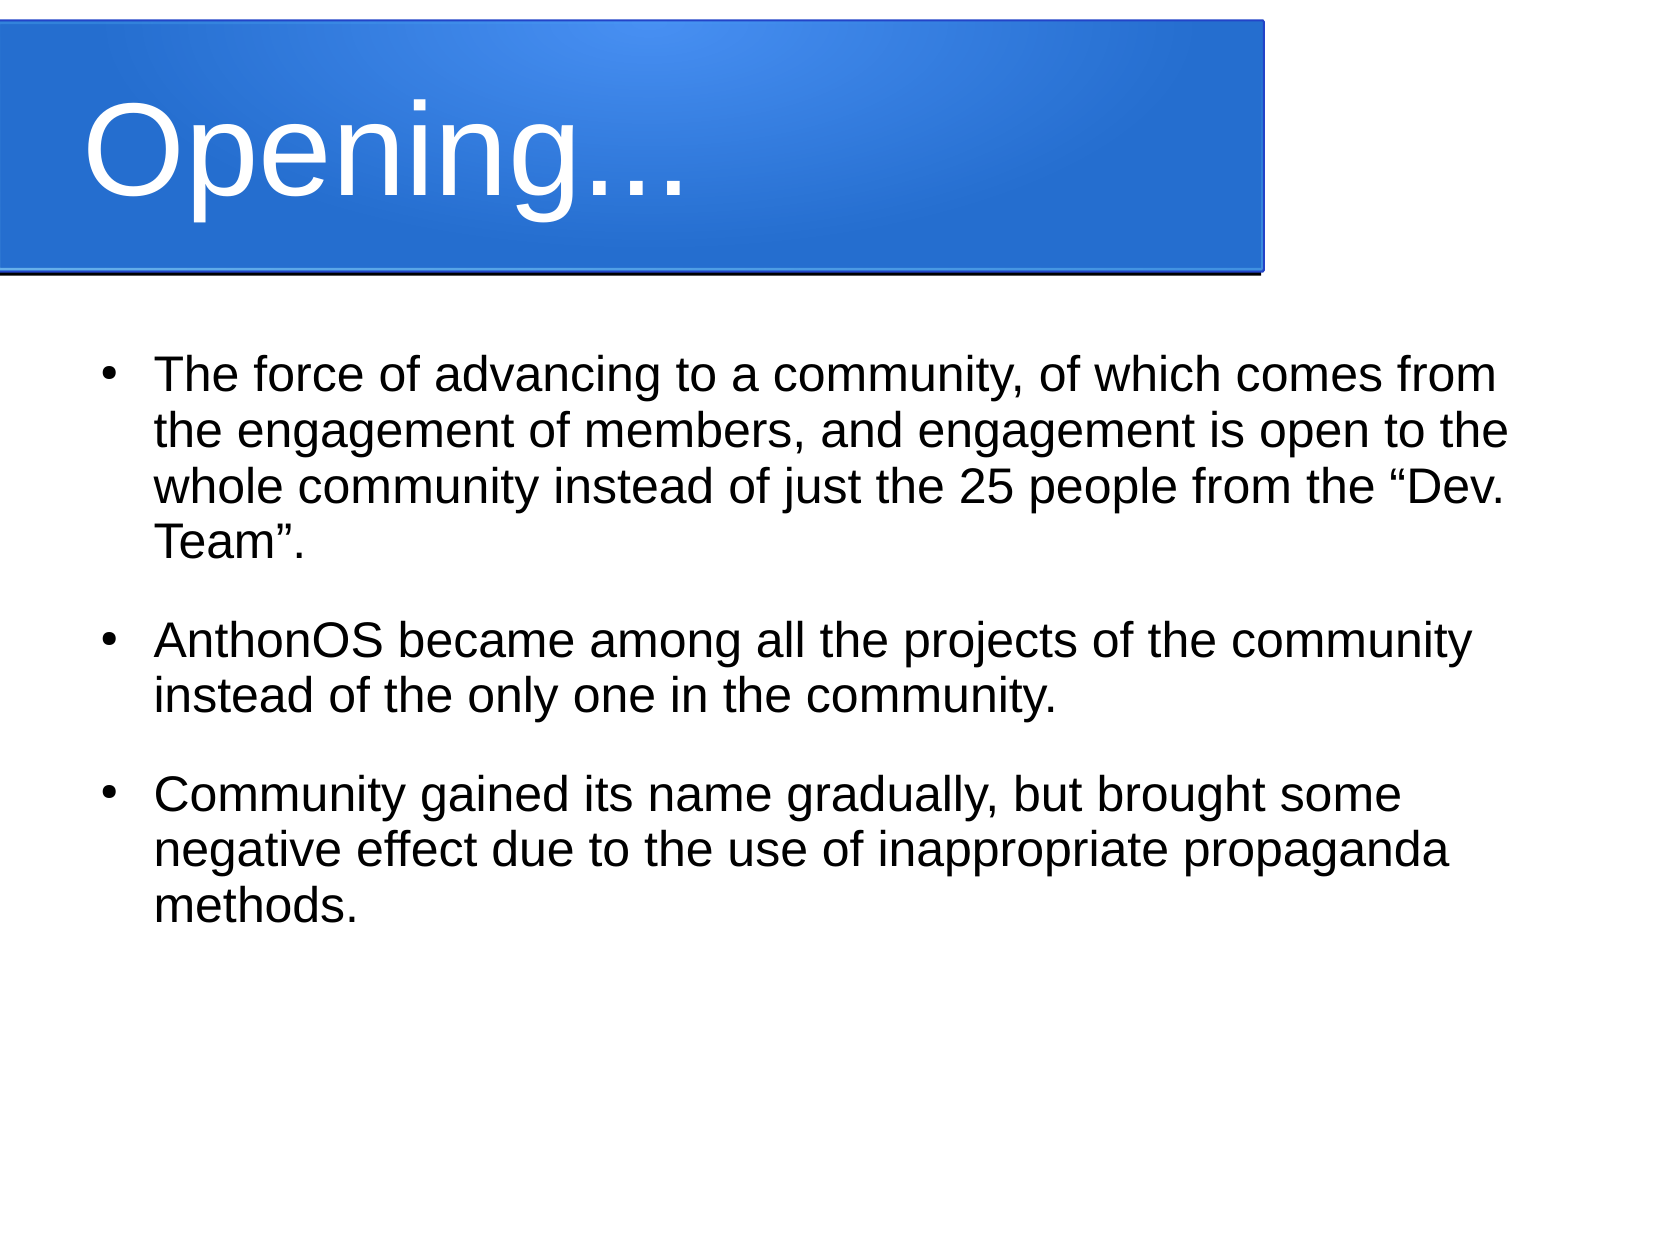

# Opening...
The force of advancing to a community, of which comes from the engagement of members, and engagement is open to the whole community instead of just the 25 people from the “Dev. Team”.
AnthonOS became among all the projects of the community instead of the only one in the community.
Community gained its name gradually, but brought some negative effect due to the use of inappropriate propaganda methods.